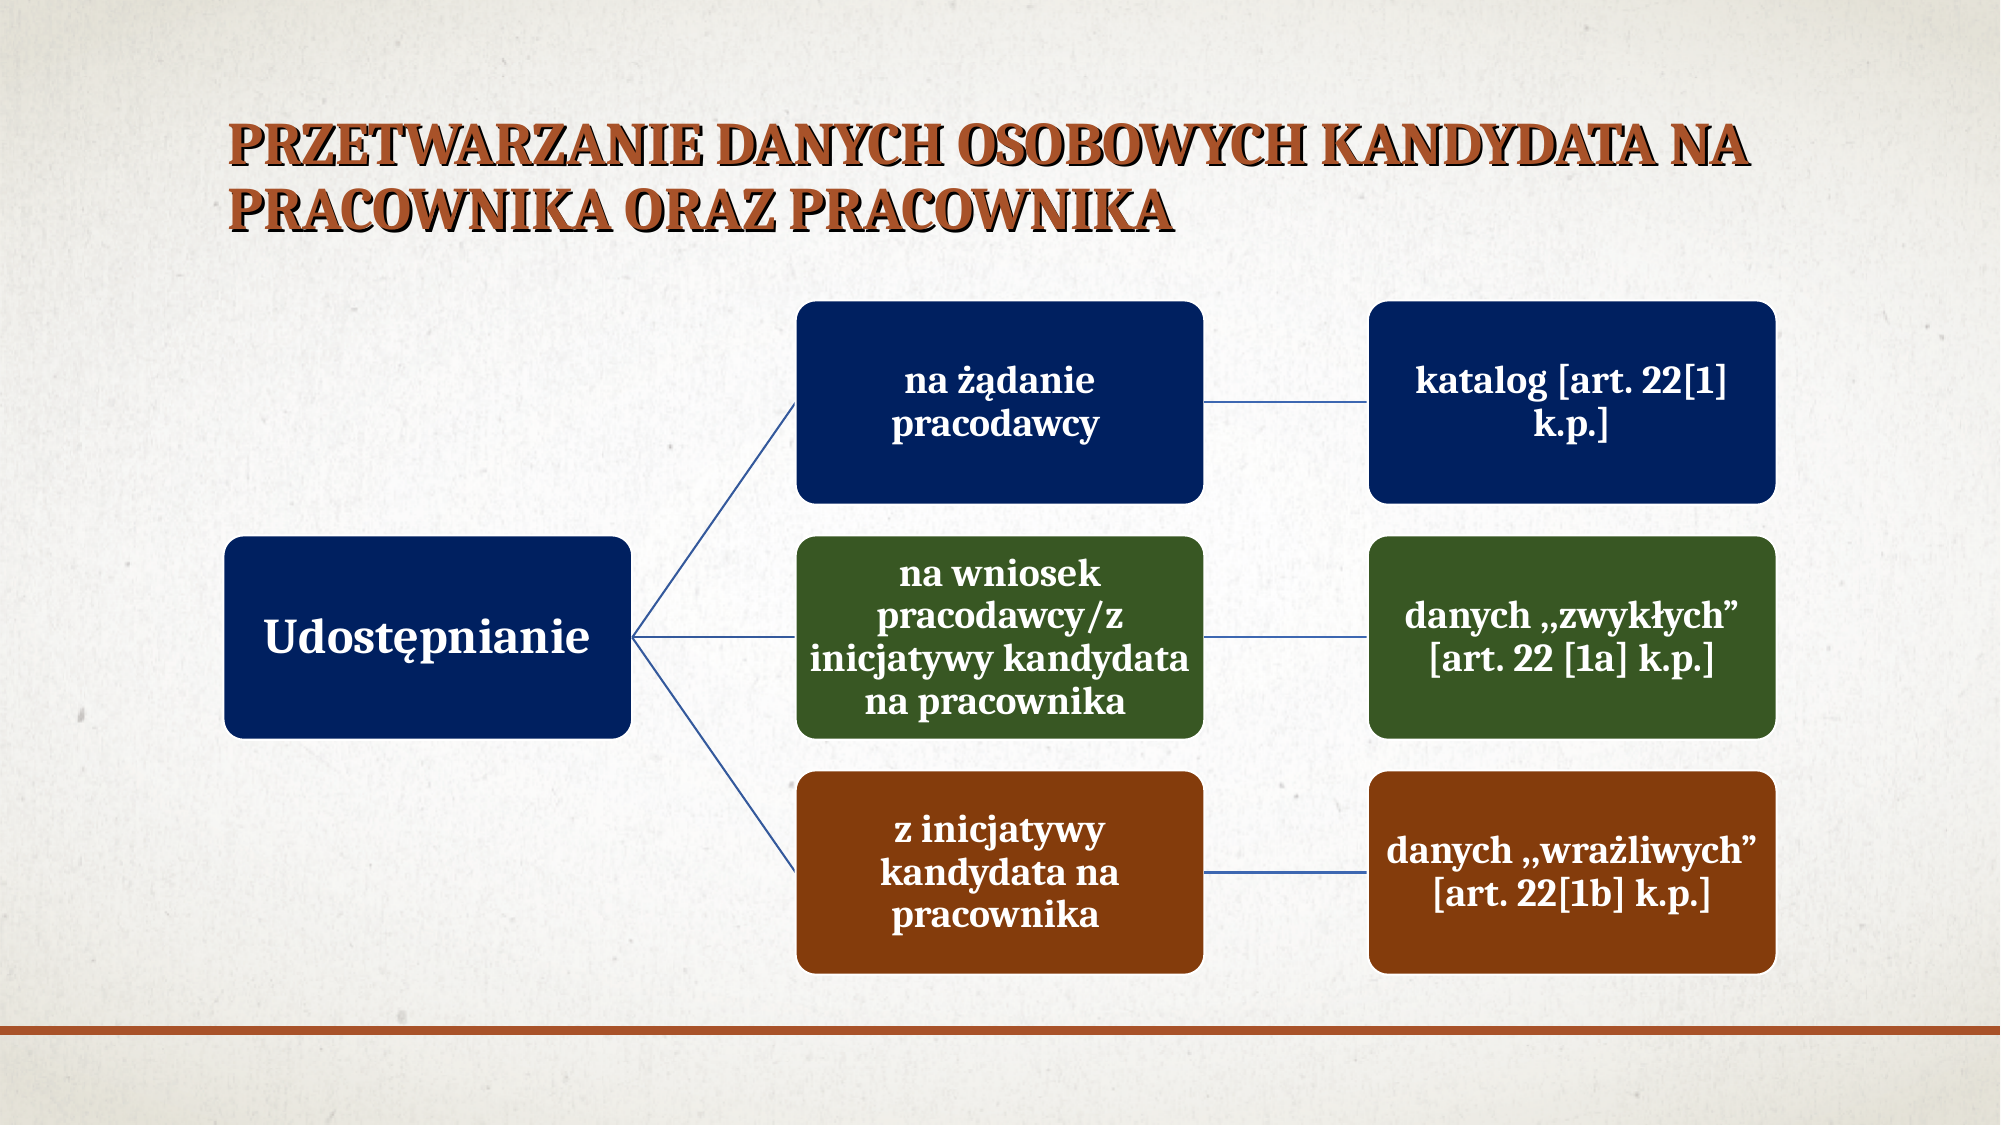

# Przetwarzanie danych osobowych kandydata na pracownika oraz pracownika
na żądanie pracodawcy
katalog [art. 22[1] k.p.]
Udostępnianie
na wniosek pracodawcy/z inicjatywy kandydata na pracownika
danych ,,zwykłych” [art. 22 [1a] k.p.]
z inicjatywy kandydata na pracownika
danych ,,wrażliwych” [art. 22[1b] k.p.]